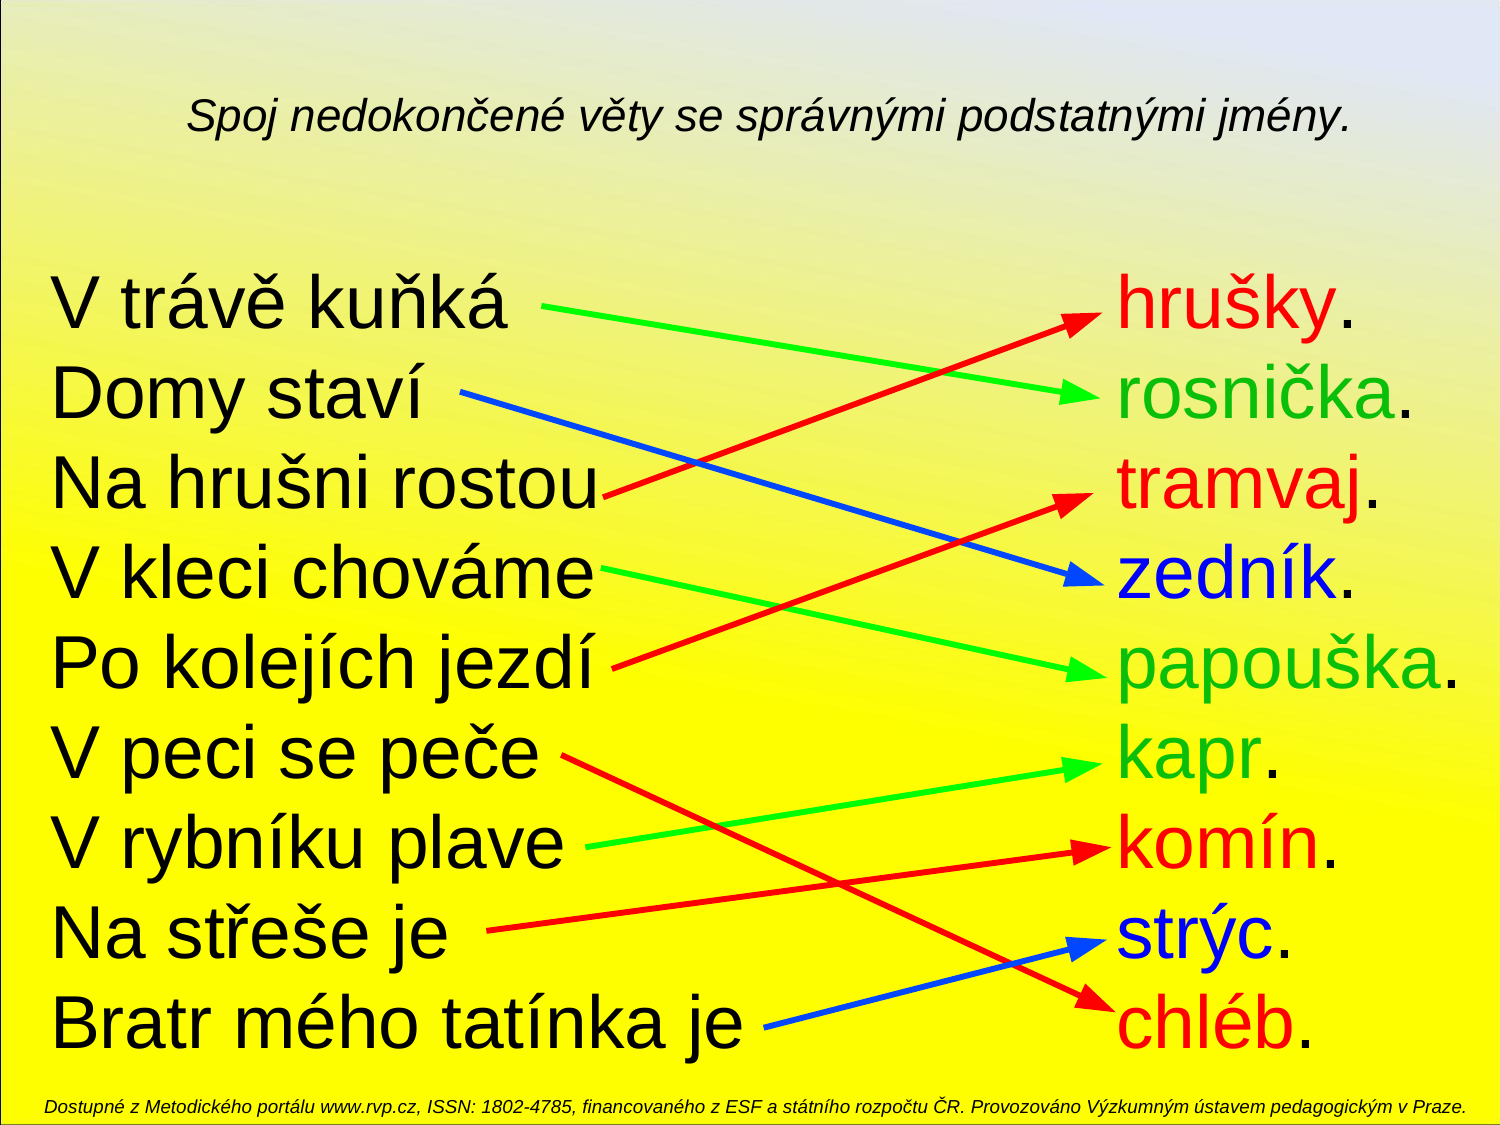

Spoj nedokončené věty se správnými podstatnými jmény.
V trávě kuňká
Domy staví
Na hrušni rostou
V kleci chováme
Po kolejích jezdí
V peci se peče
V rybníku plave
Na střeše je
Bratr mého tatínka je
hrušky.
rosnička.
tramvaj.
zedník.
papouška.
kapr.
komín.
strýc.
chléb.
Dostupné z Metodického portálu www.rvp.cz, ISSN: 1802-4785, financovaného z ESF a státního rozpočtu ČR. Provozováno Výzkumným ústavem pedagogickým v Praze.